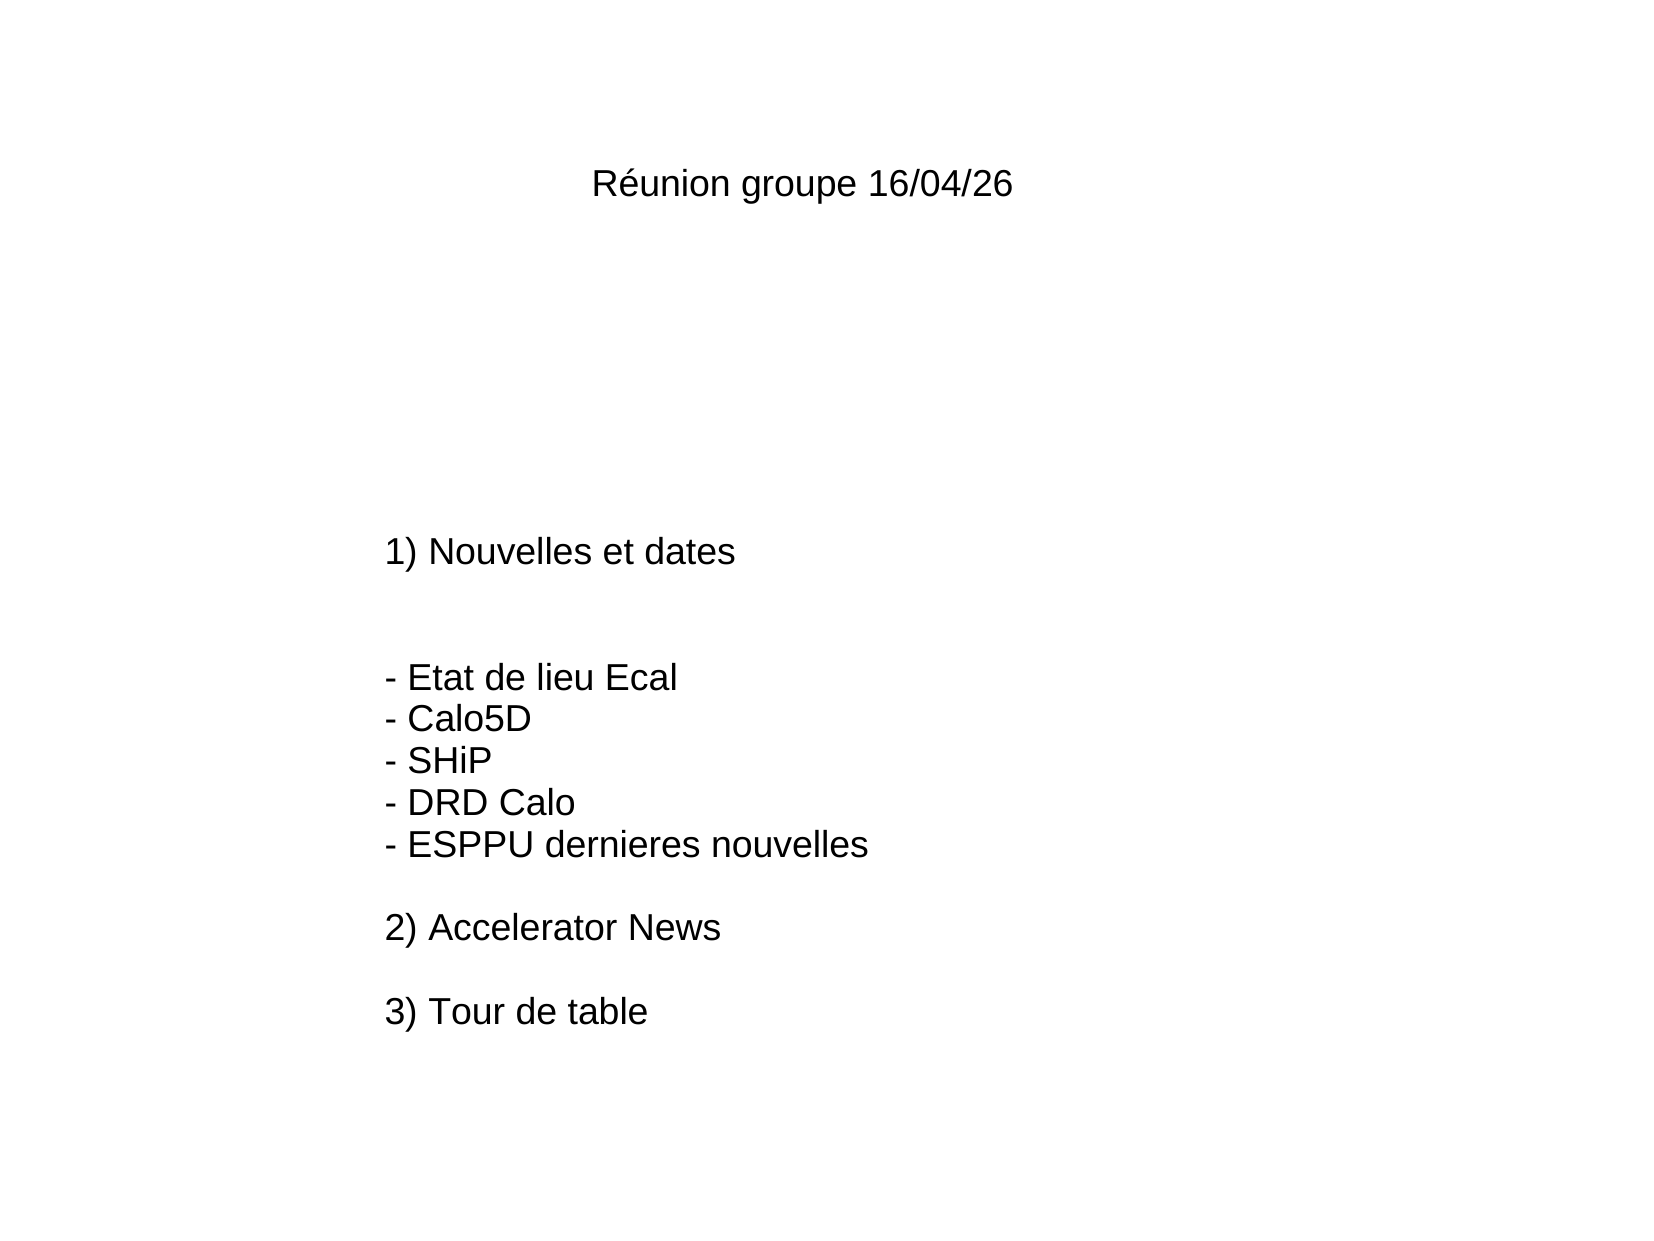

1) Nouvelles et dates
- Etat de lieu Ecal
- Calo5D
- SHiP
- DRD Calo
- ESPPU dernieres nouvelles
2) Accelerator News
3) Tour de table
Réunion groupe 16/04/26